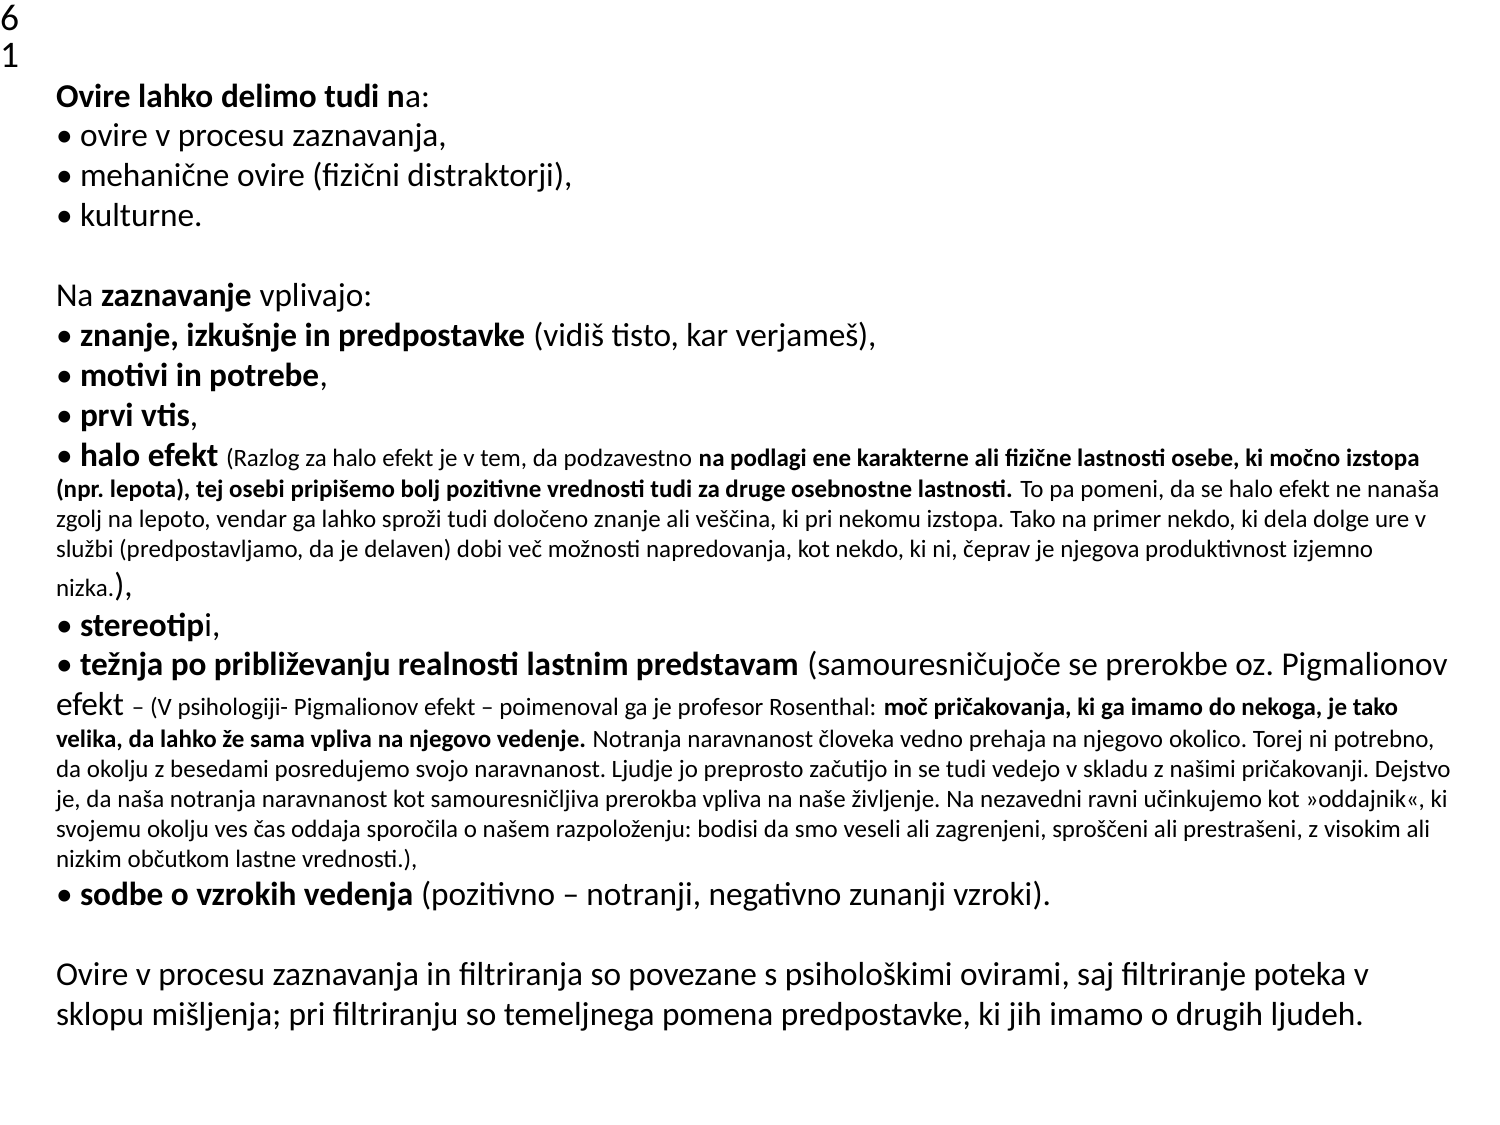

Ovire lahko delimo tudi na:
• ovire v procesu zaznavanja,
• mehanične ovire (fizični distraktorji),
• kulturne.
Na zaznavanje vplivajo:
• znanje, izkušnje in predpostavke (vidiš tisto, kar verjameš),
• motivi in potrebe,
• prvi vtis,
• halo efekt (Razlog za halo efekt je v tem, da podzavestno na podlagi ene karakterne ali fizične lastnosti osebe, ki močno izstopa (npr. lepota), tej osebi pripišemo bolj pozitivne vrednosti tudi za druge osebnostne lastnosti. To pa pomeni, da se halo efekt ne nanaša zgolj na lepoto, vendar ga lahko sproži tudi določeno znanje ali veščina, ki pri nekomu izstopa. Tako na primer nekdo, ki dela dolge ure v službi (predpostavljamo, da je delaven) dobi več možnosti napredovanja, kot nekdo, ki ni, čeprav je njegova produktivnost izjemno nizka.),
• stereotipi,
• težnja po približevanju realnosti lastnim predstavam (samouresničujoče se prerokbe oz. Pigmalionov efekt – (V psihologiji- Pigmalionov efekt – poimenoval ga je profesor Rosenthal: moč pričakovanja, ki ga imamo do nekoga, je tako velika, da lahko že sama vpliva na njegovo vedenje. Notranja naravnanost človeka vedno prehaja na njegovo okolico. Torej ni potrebno, da okolju z besedami posredujemo svojo naravnanost. Ljudje jo preprosto začutijo in se tudi vedejo v skladu z našimi pričakovanji. Dejstvo je, da naša notranja naravnanost kot samouresničljiva prerokba vpliva na naše življenje. Na nezavedni ravni učinkujemo kot »oddajnik«, ki svojemu okolju ves čas oddaja sporočila o našem razpoloženju: bodisi da smo veseli ali zagrenjeni, sproščeni ali prestrašeni, z visokim ali nizkim občutkom lastne vrednosti.),
• sodbe o vzrokih vedenja (pozitivno – notranji, negativno zunanji vzroki).
Ovire v procesu zaznavanja in filtriranja so povezane s psihološkimi ovirami, saj filtriranje poteka v sklopu mišljenja; pri filtriranju so temeljnega pomena predpostavke, ki jih imamo o drugih ljudeh.